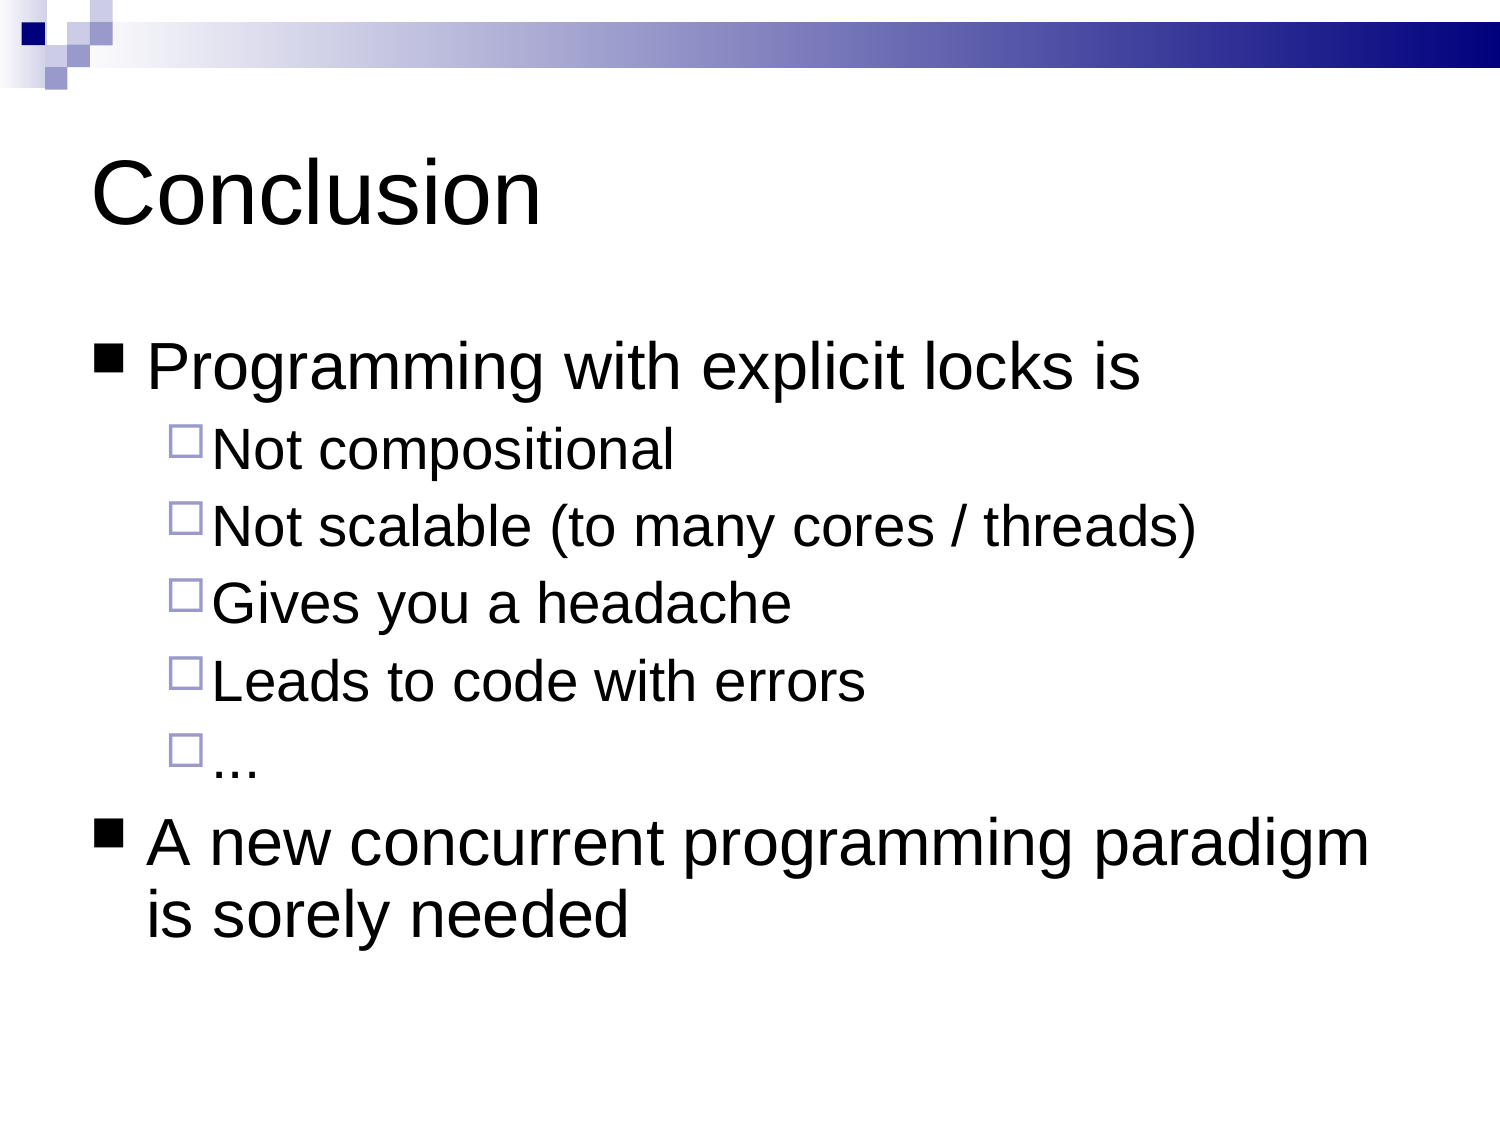

# Conclusion
Programming with explicit locks is
Not compositional
Not scalable (to many cores / threads)
Gives you a headache
Leads to code with errors
...
A new concurrent programming paradigm is sorely needed